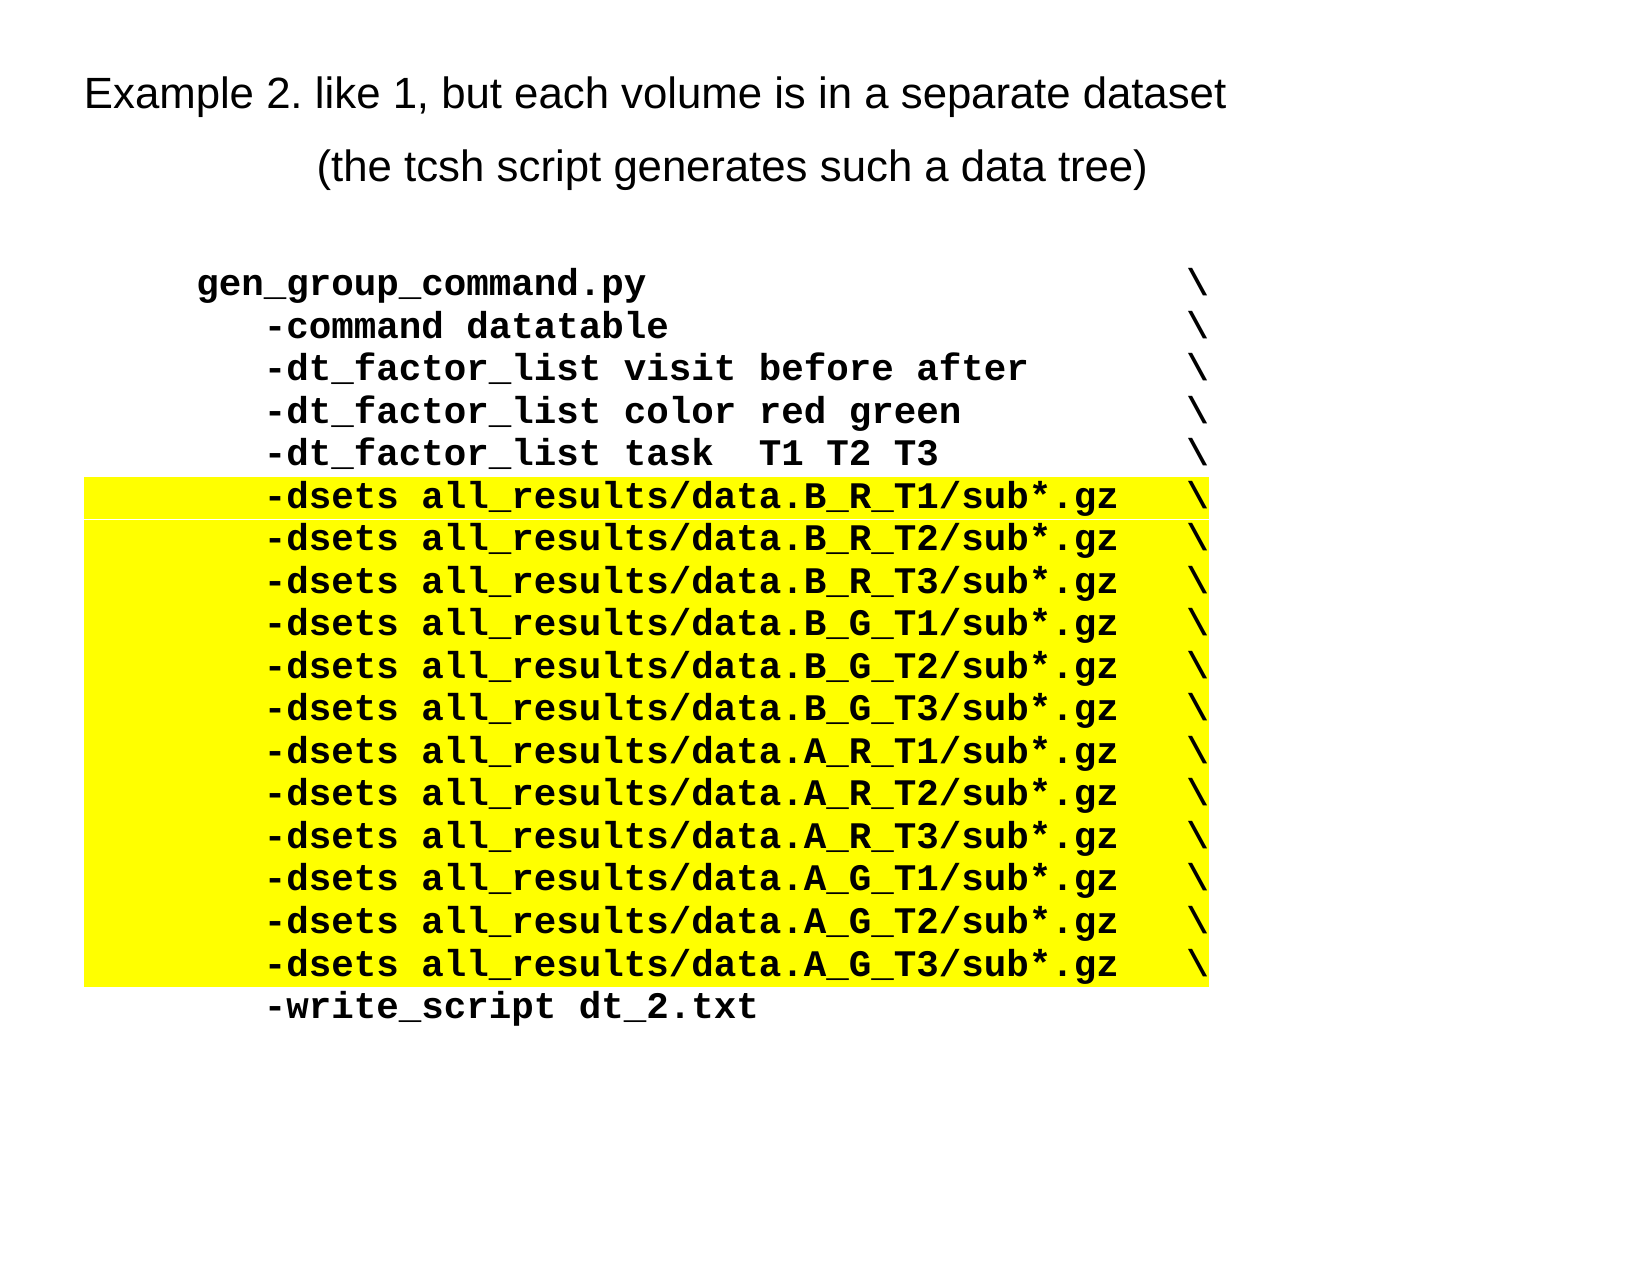

Example 2. like 1, but each volume is in a separate dataset
 (the tcsh script generates such a data tree)
 gen_group_command.py \
 -command datatable \
 -dt_factor_list visit before after \
 -dt_factor_list color red green \
 -dt_factor_list task T1 T2 T3 \
 -dsets all_results/data.B_R_T1/sub*.gz \
 -dsets all_results/data.B_R_T2/sub*.gz \
 -dsets all_results/data.B_R_T3/sub*.gz \
 -dsets all_results/data.B_G_T1/sub*.gz \
 -dsets all_results/data.B_G_T2/sub*.gz \
 -dsets all_results/data.B_G_T3/sub*.gz \
 -dsets all_results/data.A_R_T1/sub*.gz \
 -dsets all_results/data.A_R_T2/sub*.gz \
 -dsets all_results/data.A_R_T3/sub*.gz \
 -dsets all_results/data.A_G_T1/sub*.gz \
 -dsets all_results/data.A_G_T2/sub*.gz \
 -dsets all_results/data.A_G_T3/sub*.gz \
 -write_script dt_2.txt